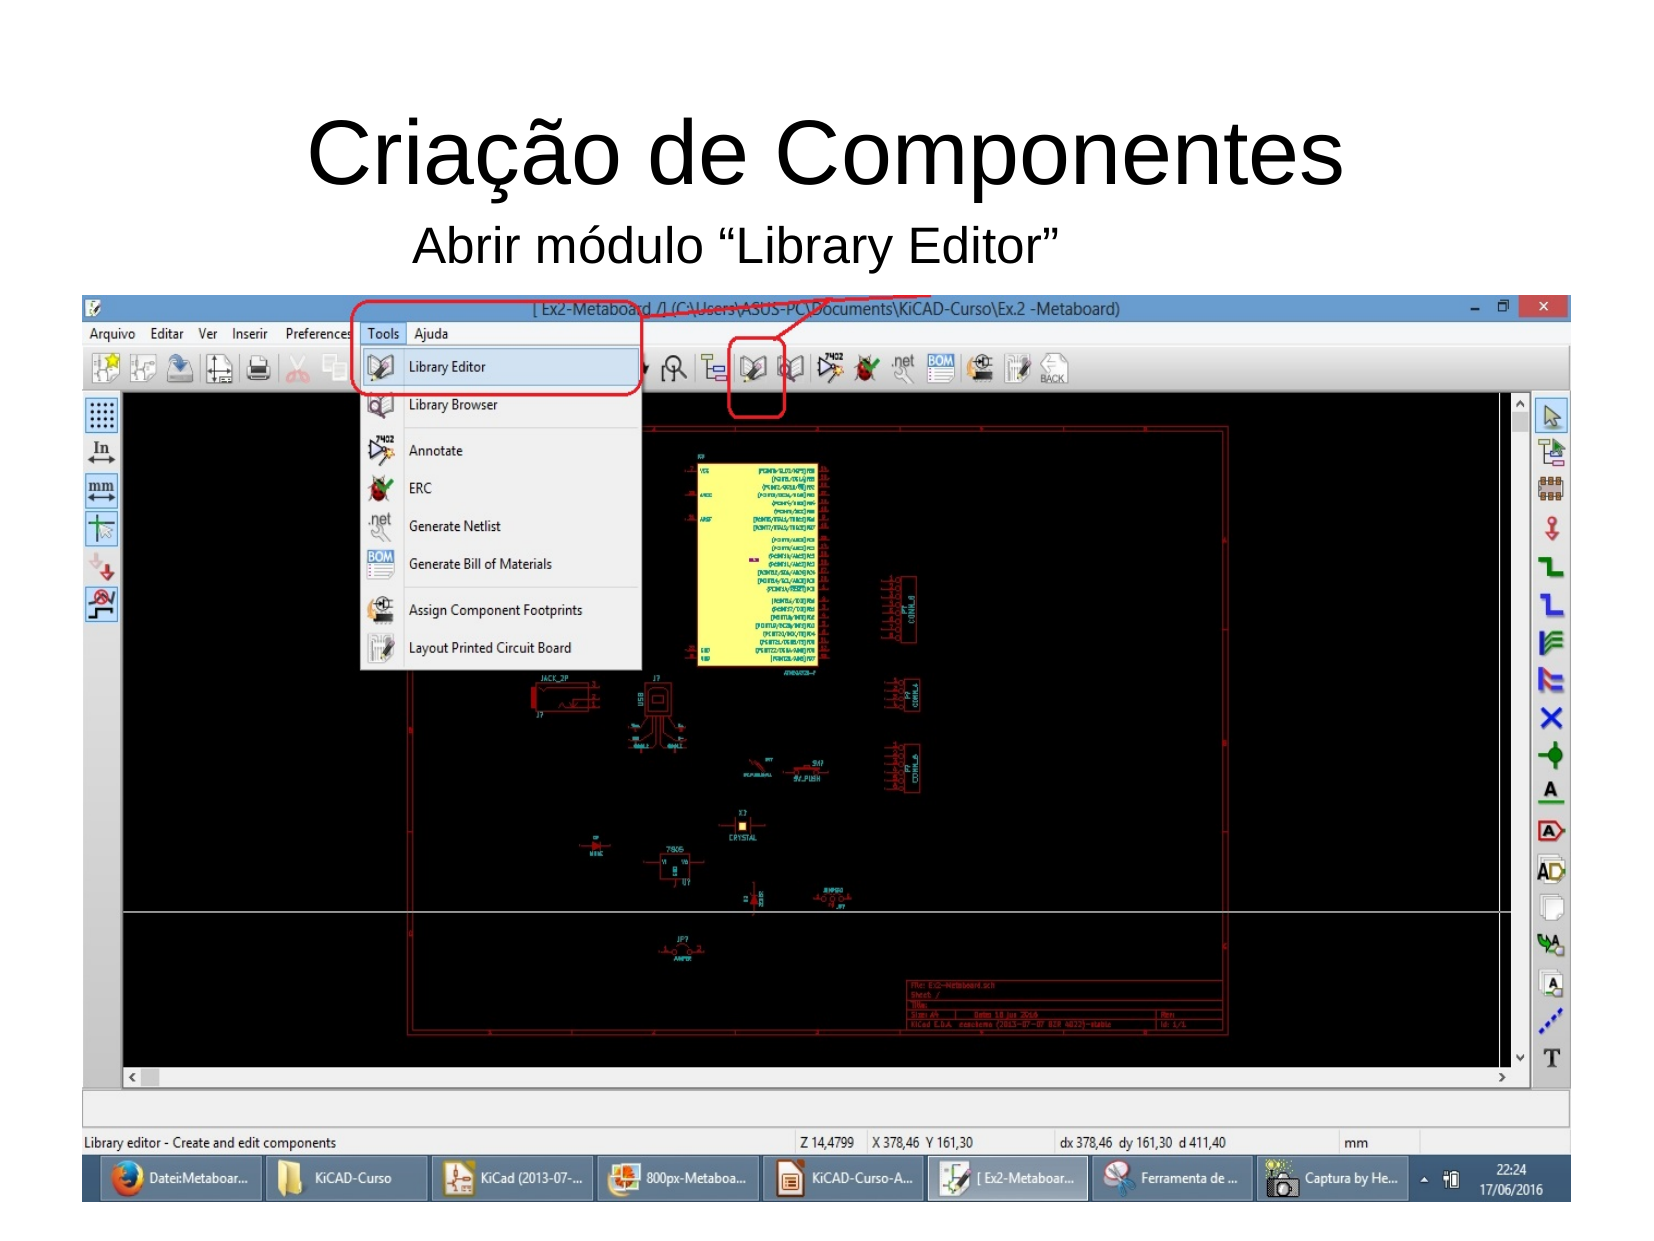

# Criação de Componentes
Abrir módulo “Library Editor”